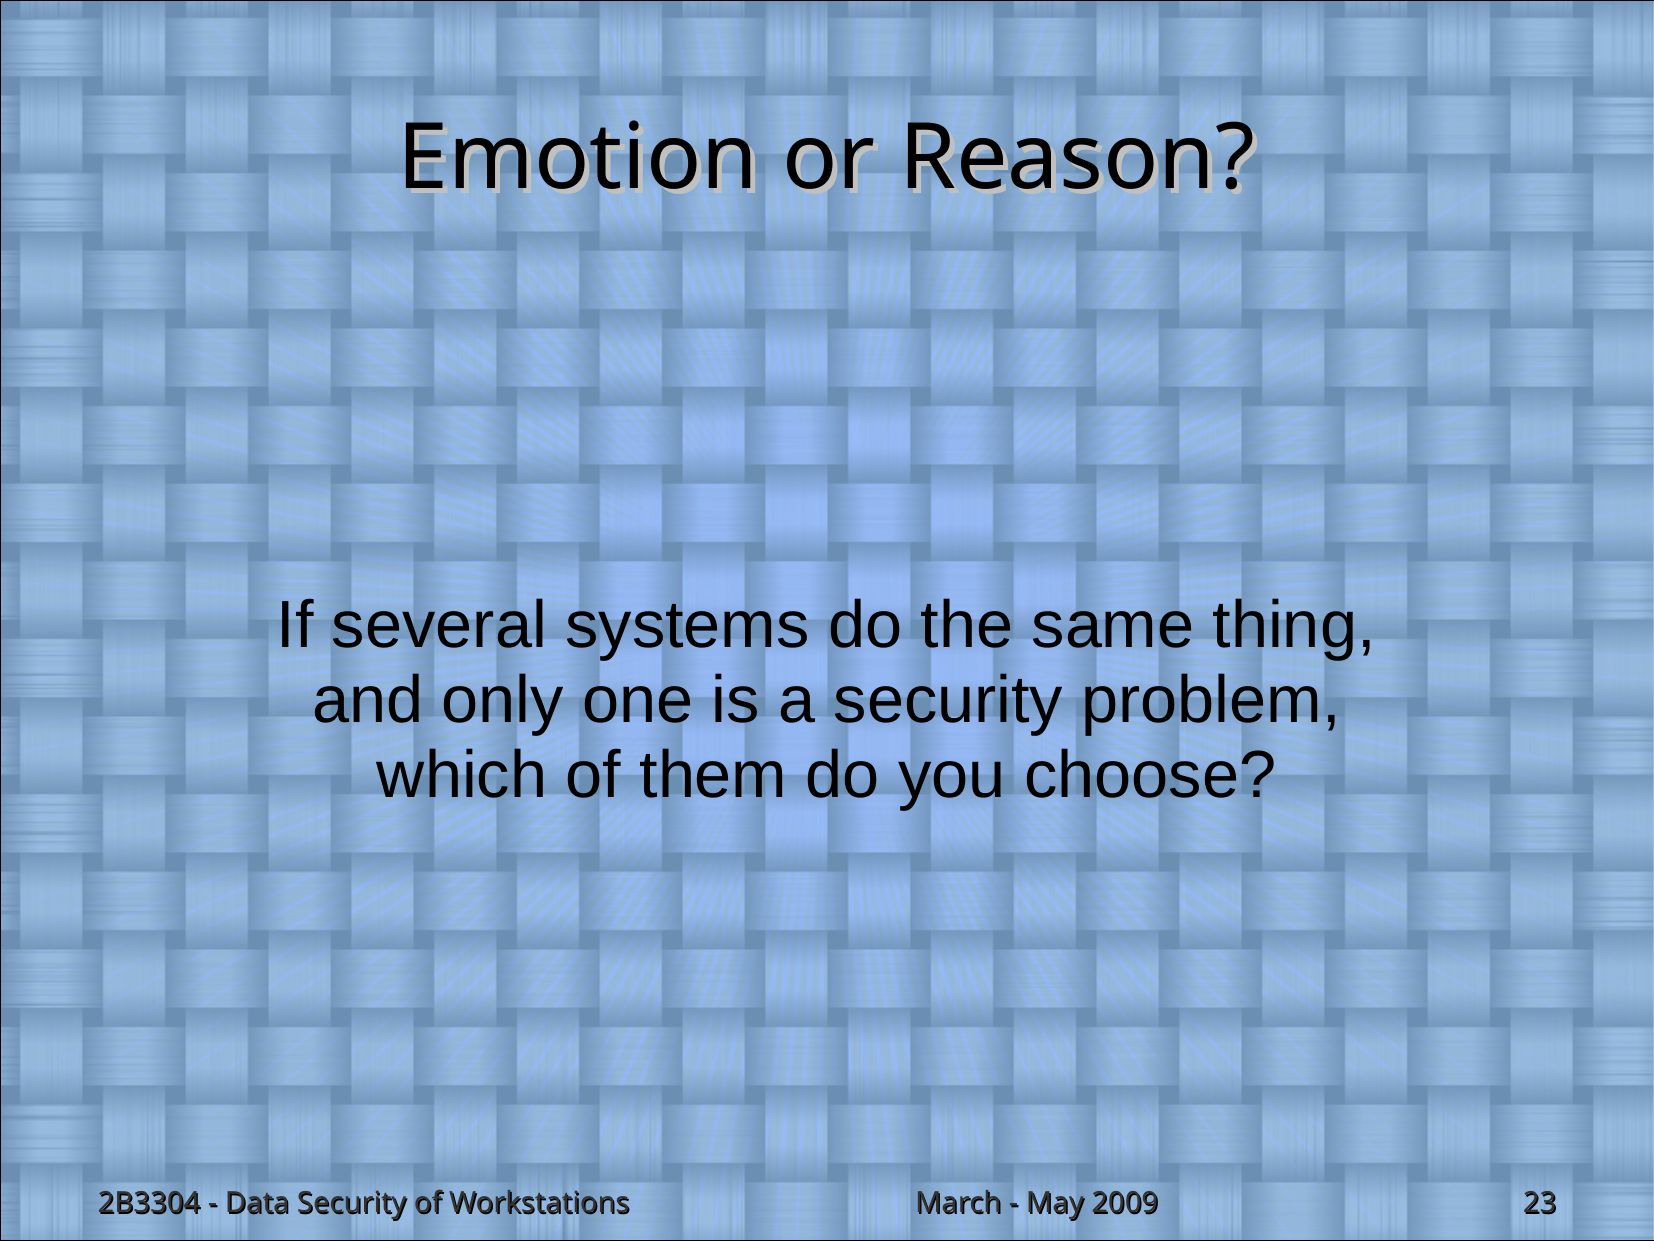

# Emotion or Reason?
If several systems do the same thing,
and only one is a security problem,
which of them do you choose?